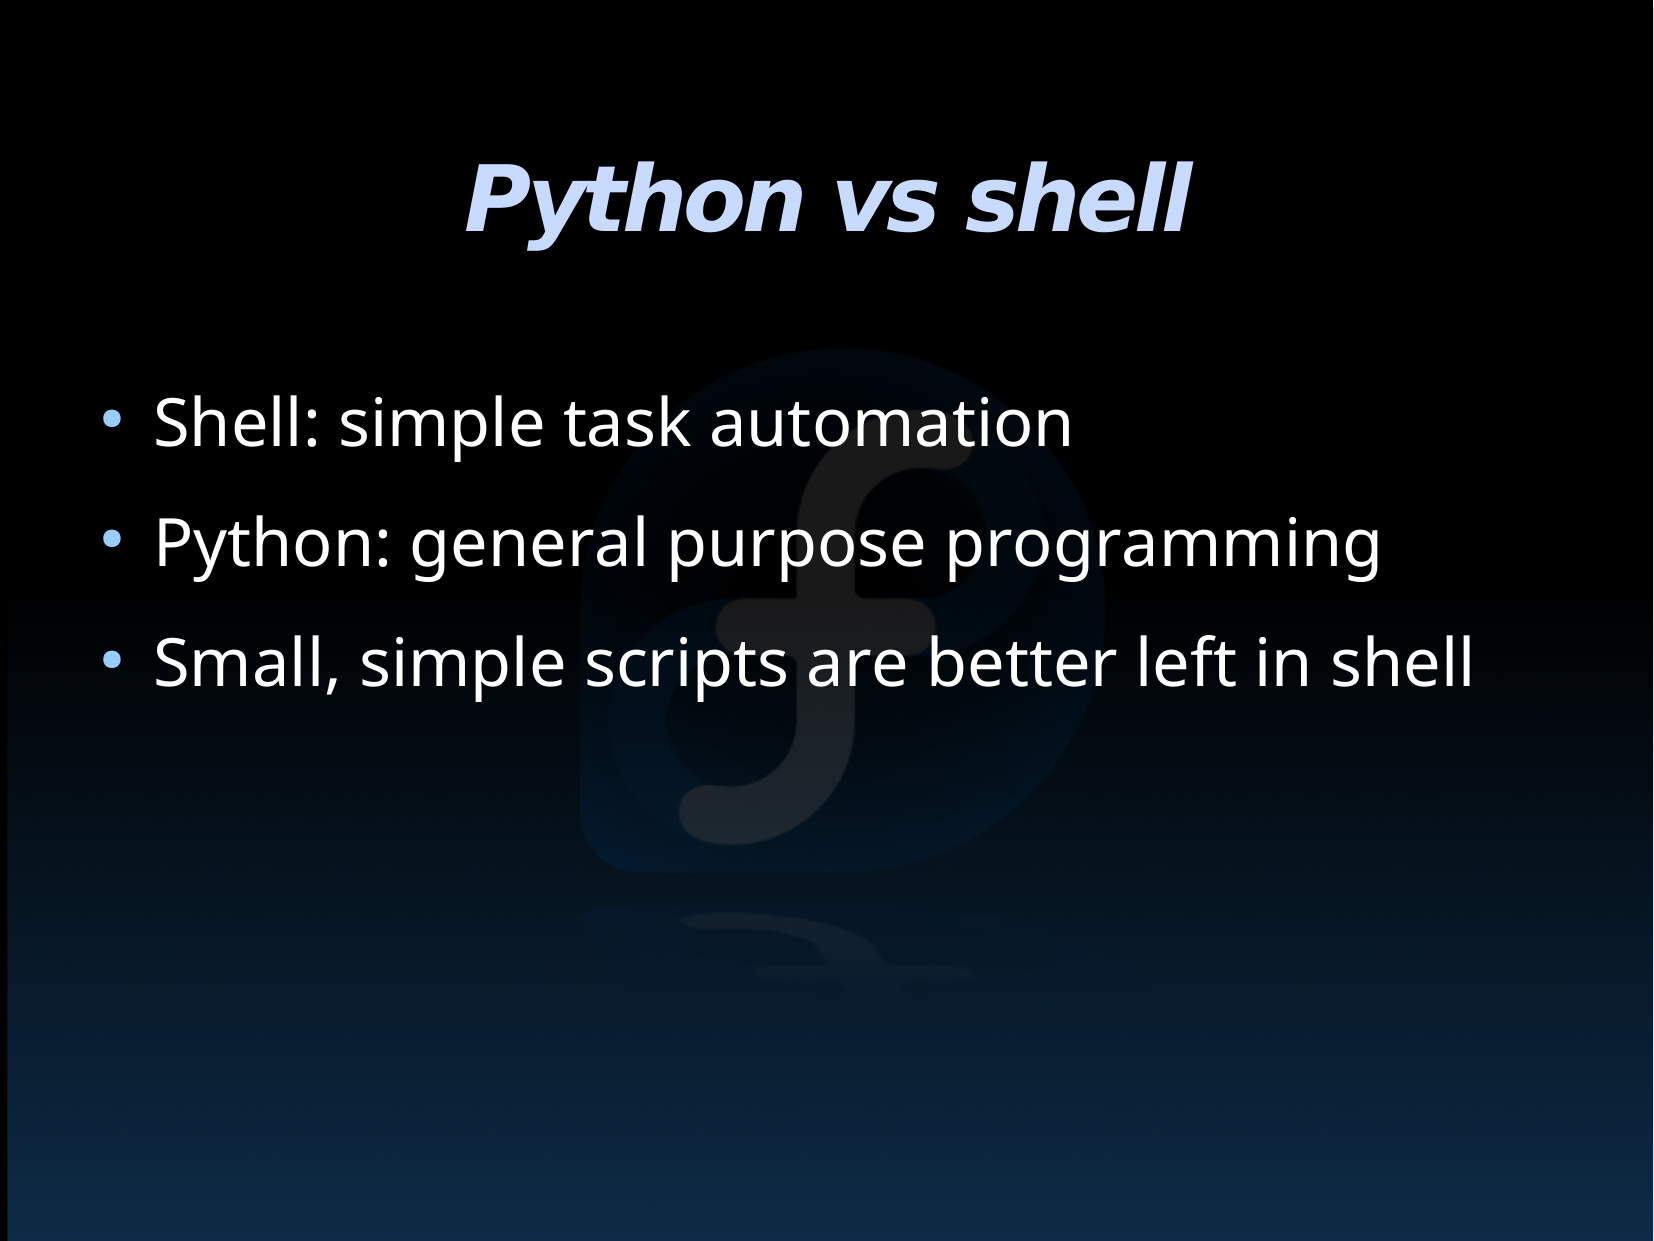

# Python vs shell
Shell: simple task automation
Python: general purpose programming
Small, simple scripts are better left in shell